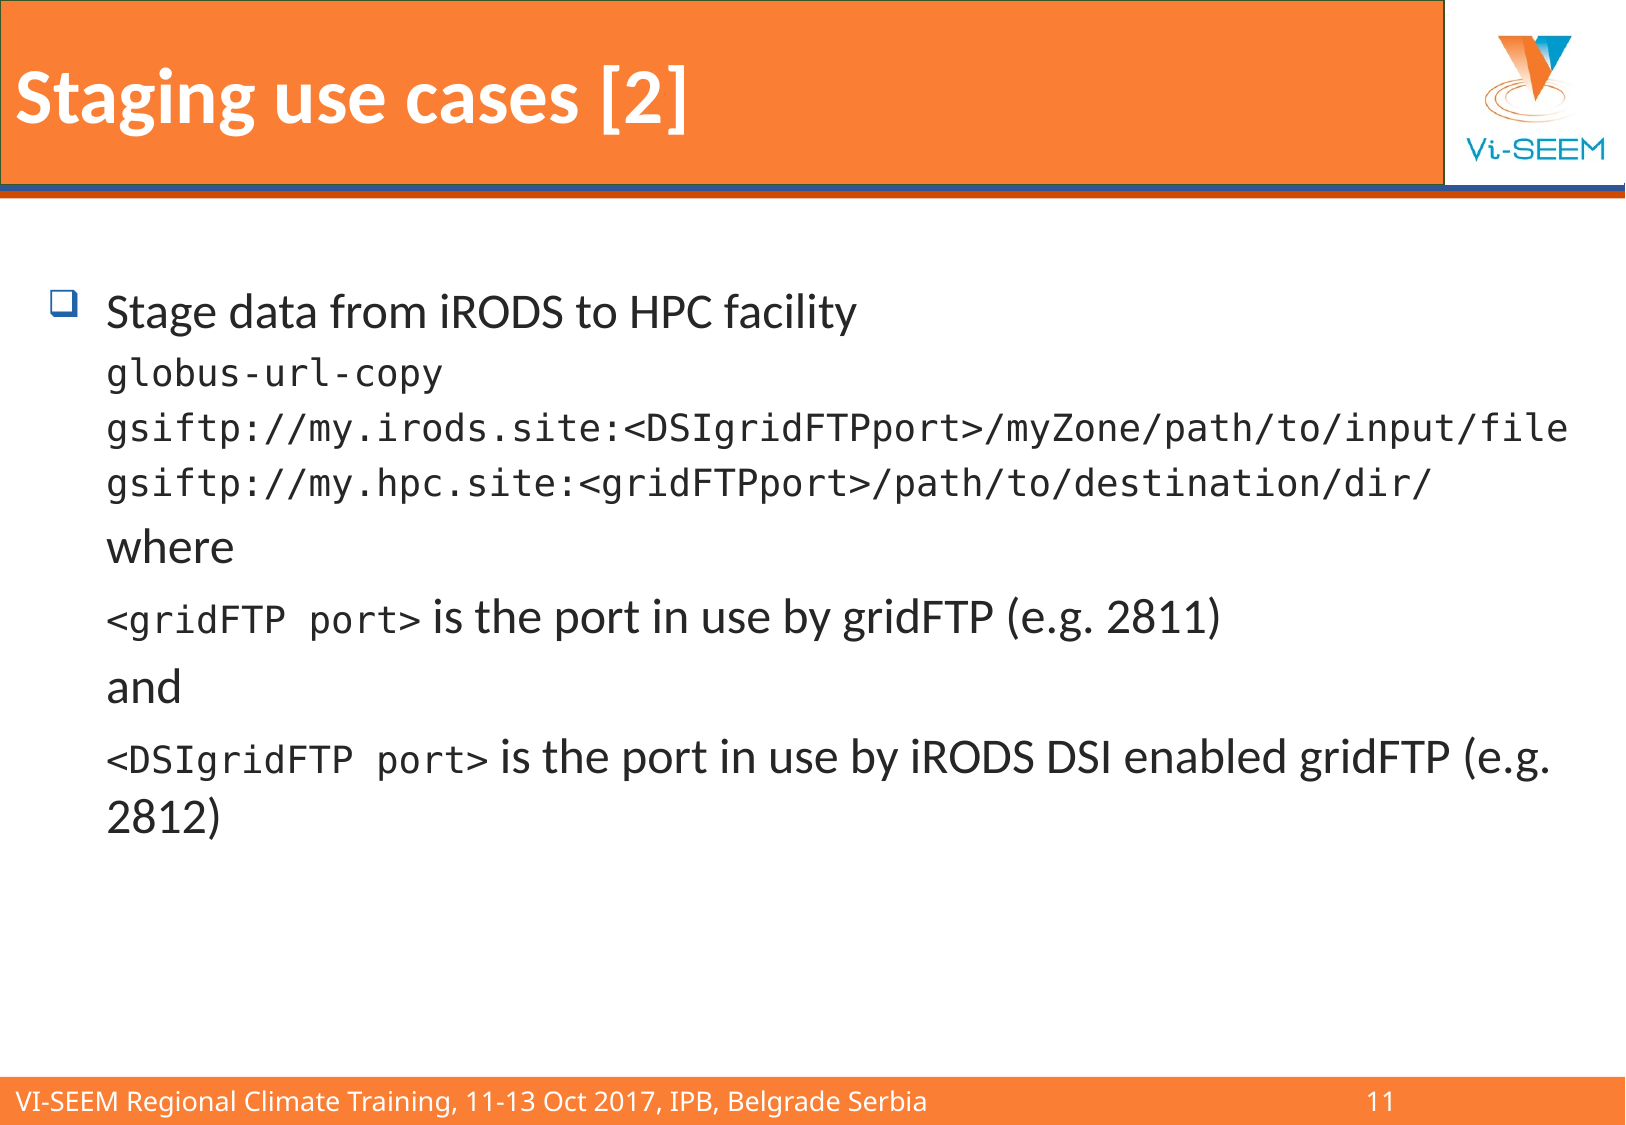

# Staging use cases [2]
Stage data from iRODS to HPC facility
globus-url-copy
gsiftp://my.irods.site:<DSIgridFTPport>/myZone/path/to/input/file
gsiftp://my.hpc.site:<gridFTPport>/path/to/destination/dir/
where
<gridFTP port> is the port in use by gridFTP (e.g. 2811)
and
<DSIgridFTP port> is the port in use by iRODS DSI enabled gridFTP (e.g. 2812)
VI-SEEM Regional Climate Training, 11-13 Oct 2017, IPB, Belgrade Serbia